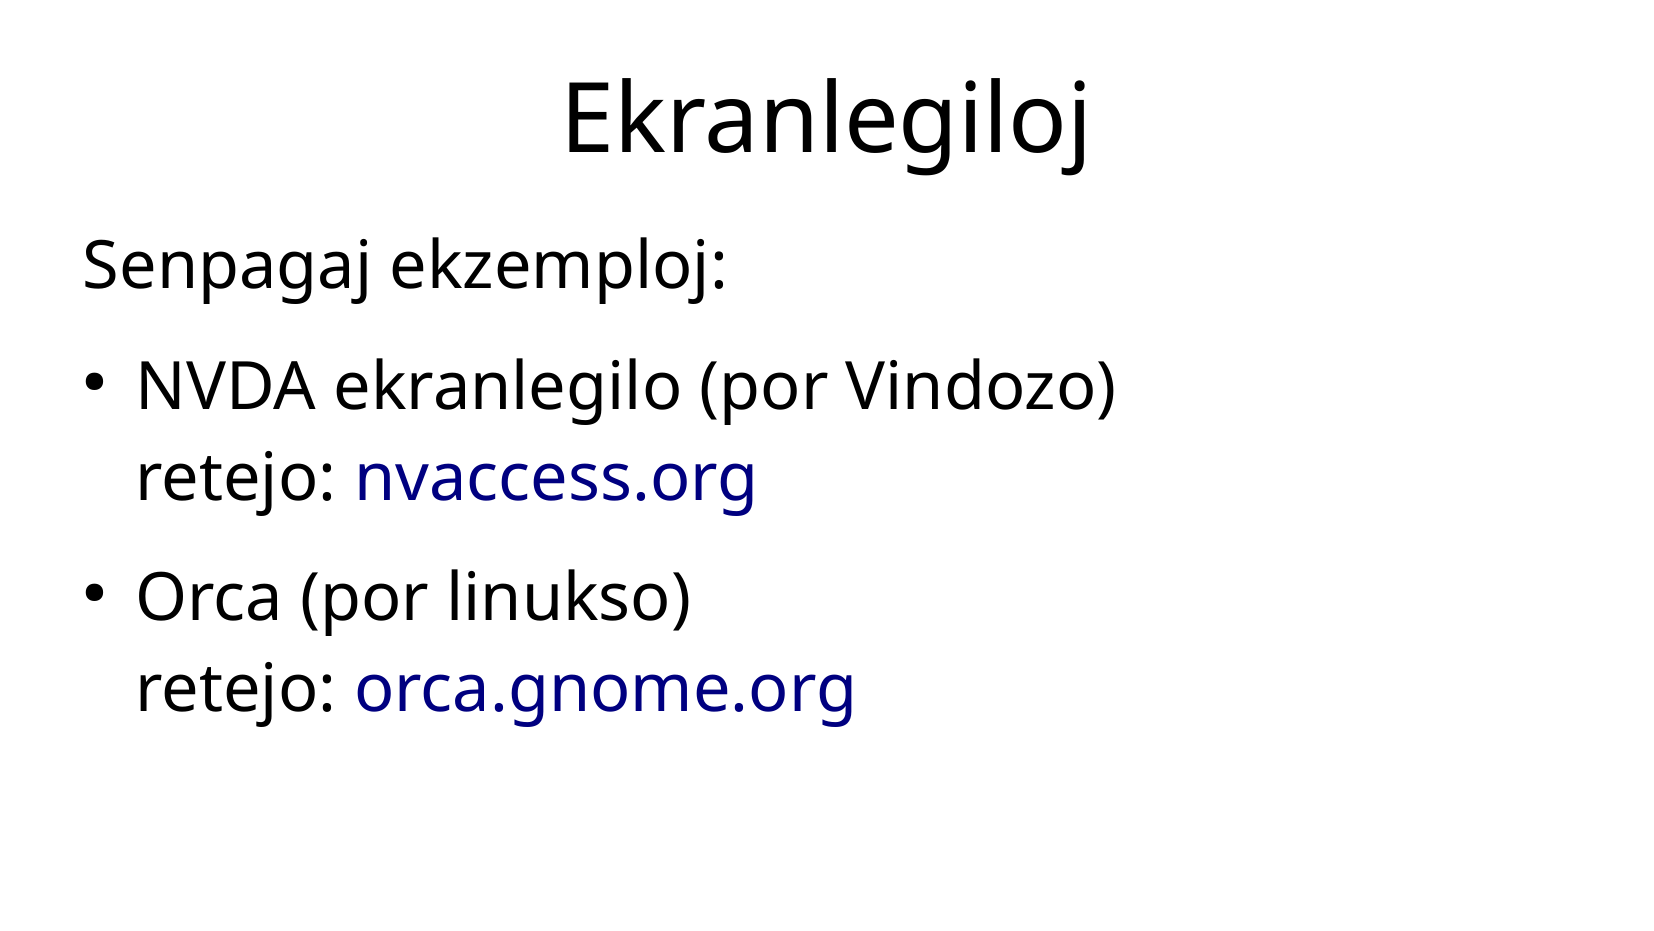

# Ekranlegiloj
Senpagaj ekzemploj:
 NVDA ekranlegilo (por Vindozo)
 retejo: nvaccess.org
 Orca (por linukso)
 retejo: orca.gnome.org